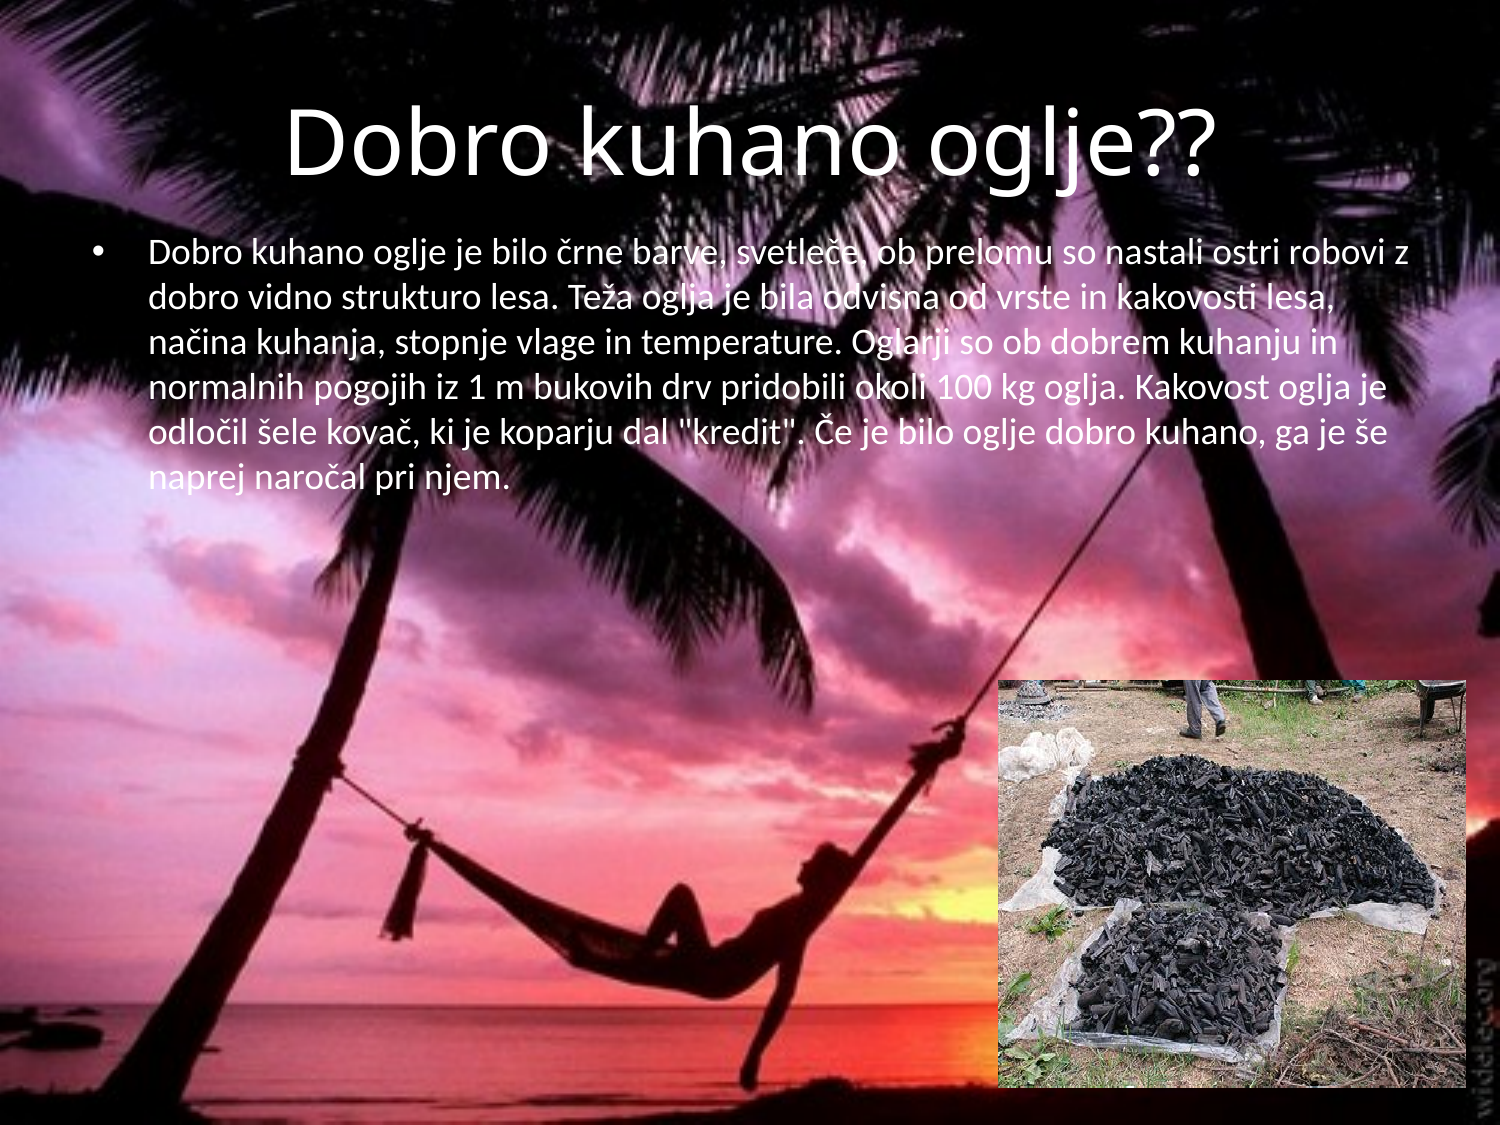

# Dobro kuhano oglje??
Dobro kuhano oglje je bilo črne barve, svetleče, ob prelomu so nastali ostri robovi z dobro vidno strukturo lesa. Teža oglja je bila odvisna od vrste in kakovosti lesa, načina kuhanja, stopnje vlage in temperature. Oglarji so ob dobrem kuhanju in normalnih pogojih iz 1 m bukovih drv pridobili okoli 100 kg oglja. Kakovost oglja je odločil šele kovač, ki je koparju dal "kredit". Če je bilo oglje dobro kuhano, ga je še naprej naročal pri njem.